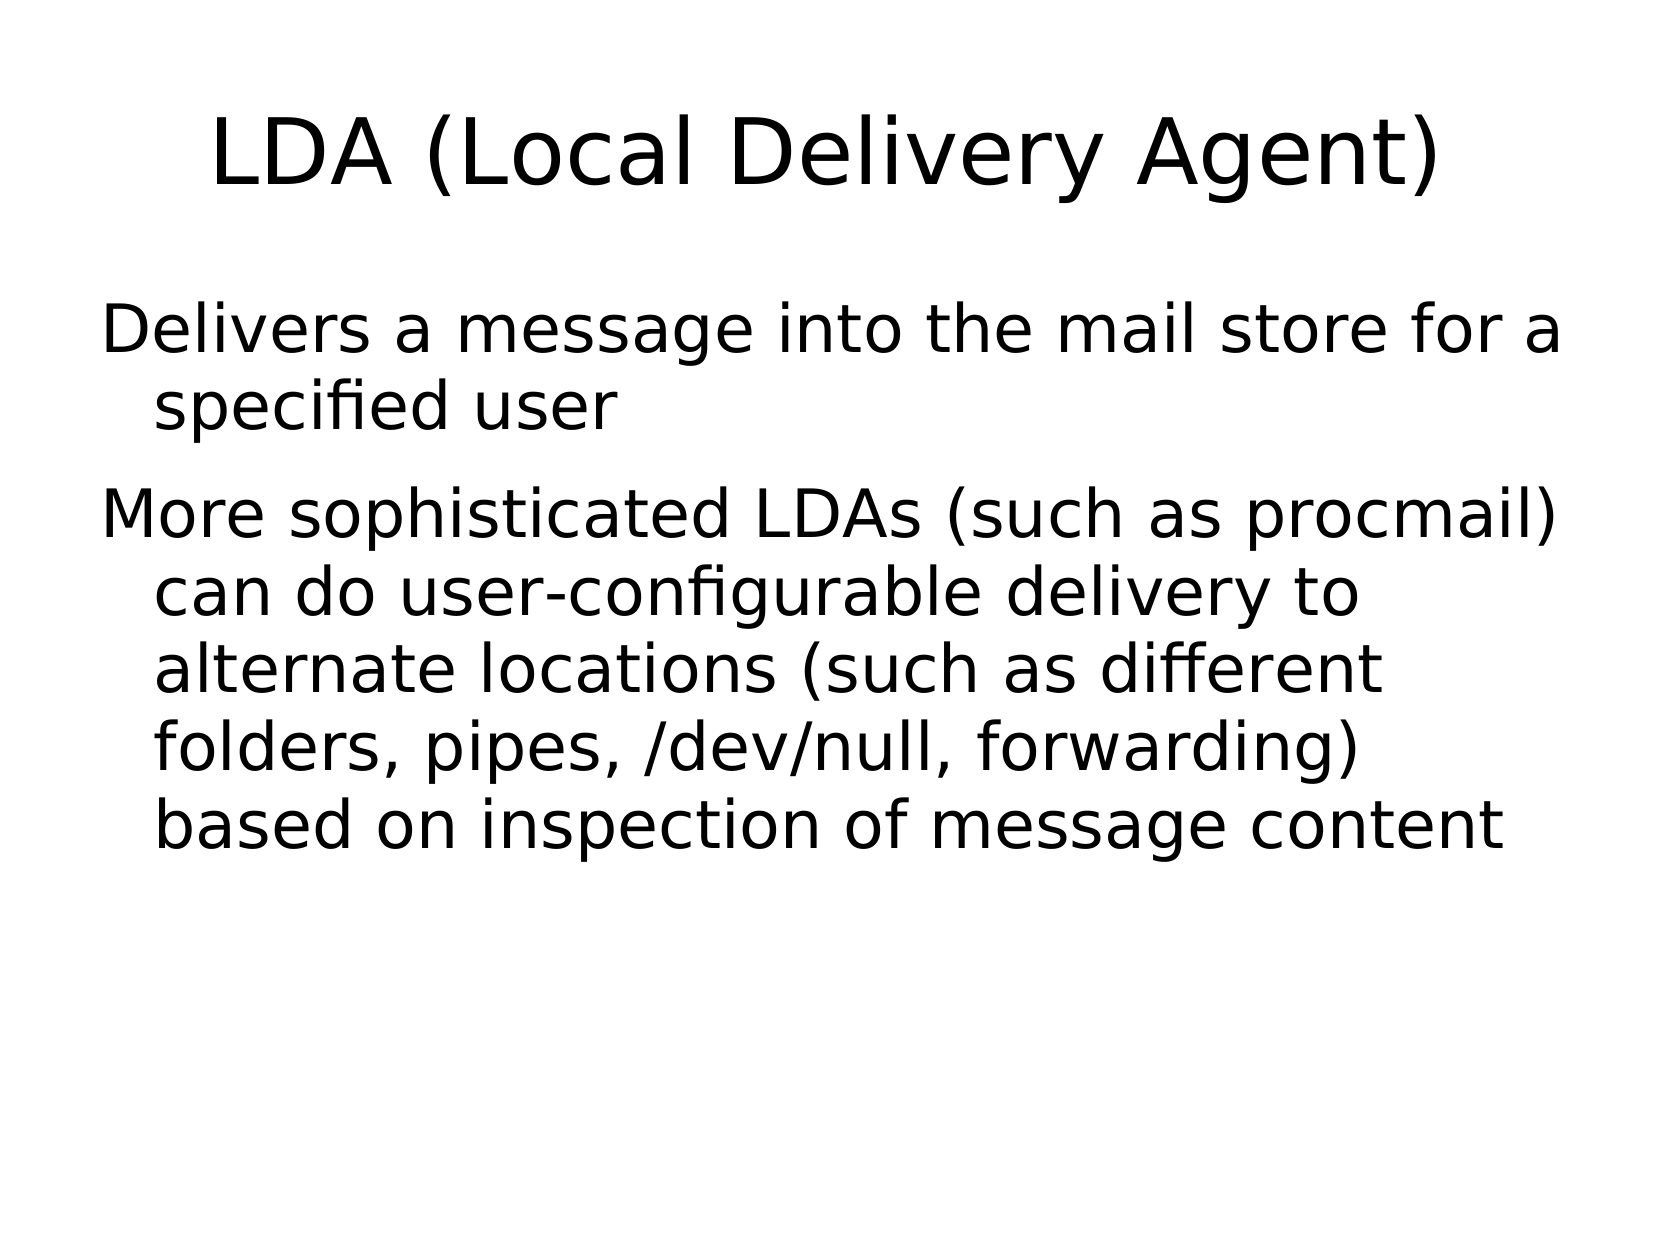

# LDA (Local Delivery Agent)
Delivers a message into the mail store for a specified user
More sophisticated LDAs (such as procmail) can do user-configurable delivery to alternate locations (such as different folders, pipes, /dev/null, forwarding) based on inspection of message content